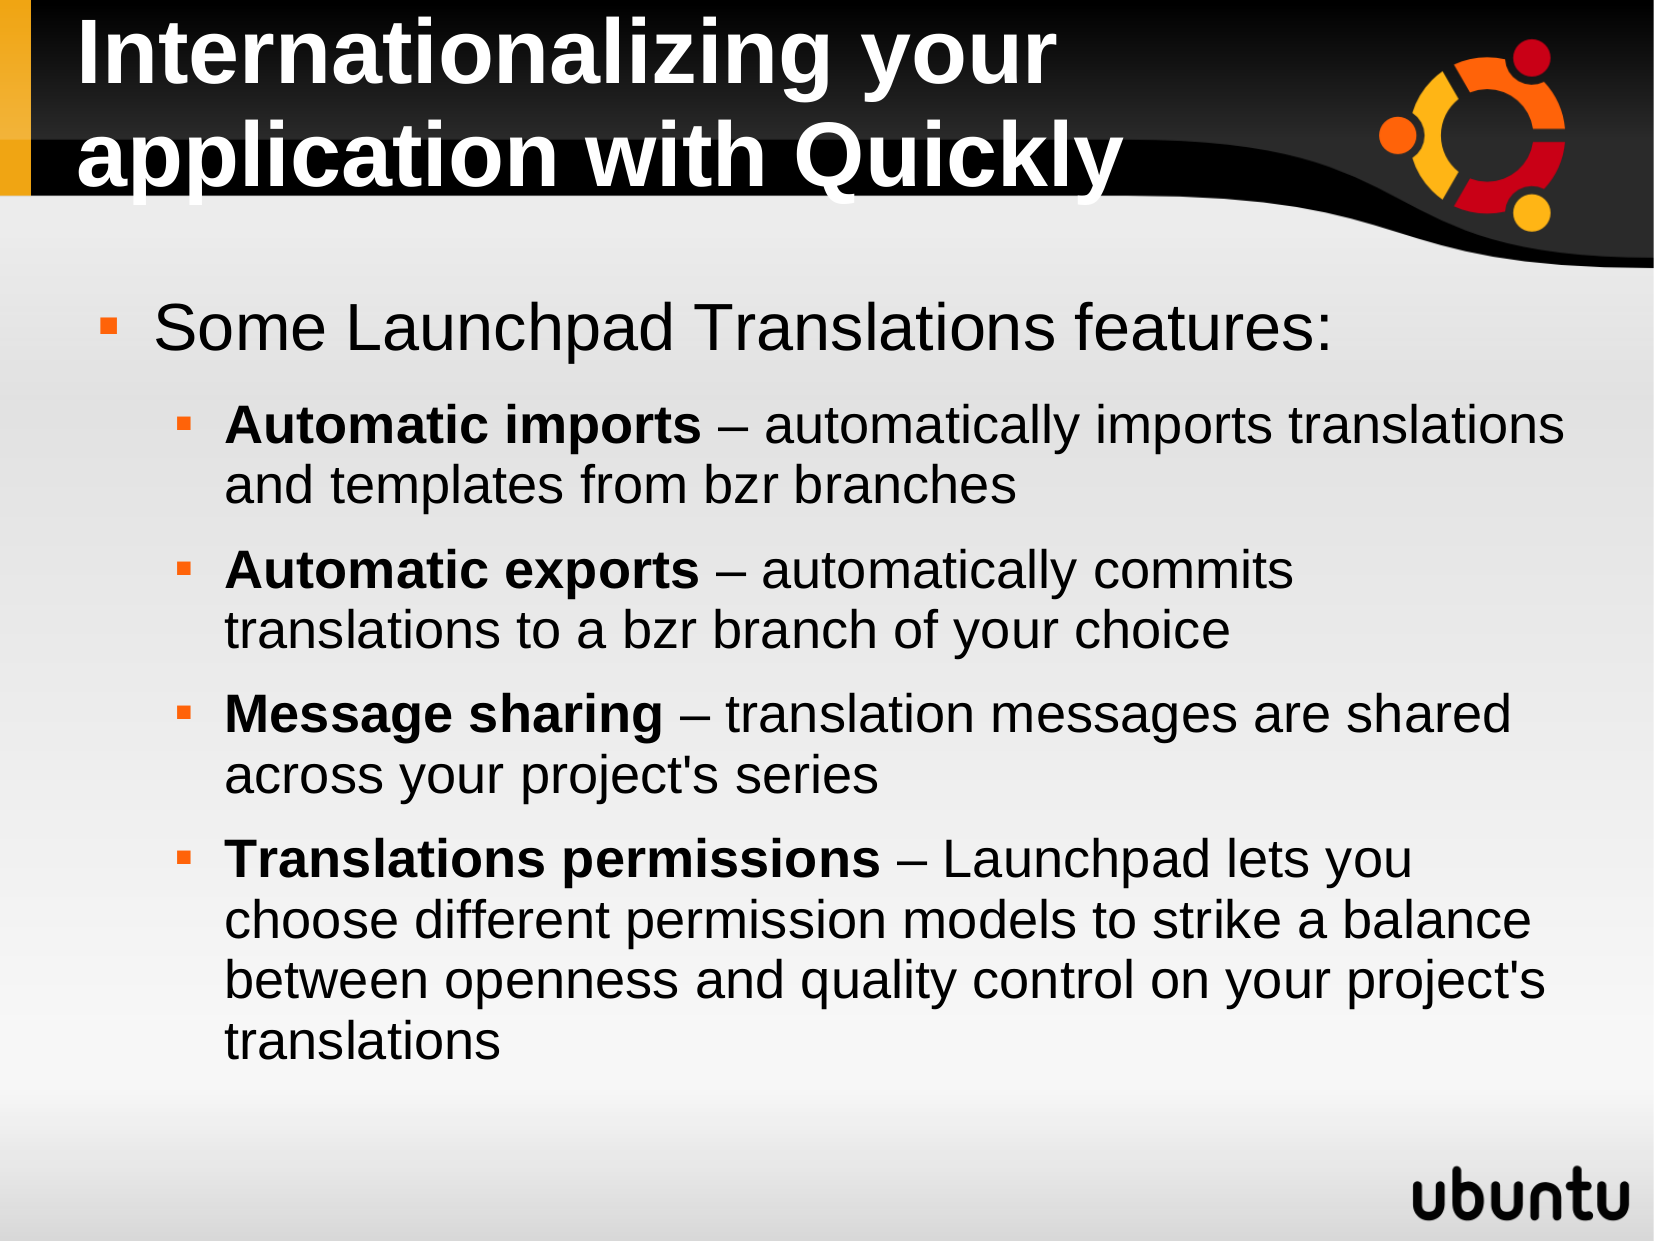

# Internationalizing your application with Quickly
Some Launchpad Translations features:
Automatic imports – automatically imports translations and templates from bzr branches
Automatic exports – automatically commits translations to a bzr branch of your choice
Message sharing – translation messages are shared across your project's series
Translations permissions – Launchpad lets you choose different permission models to strike a balance between openness and quality control on your project's translations